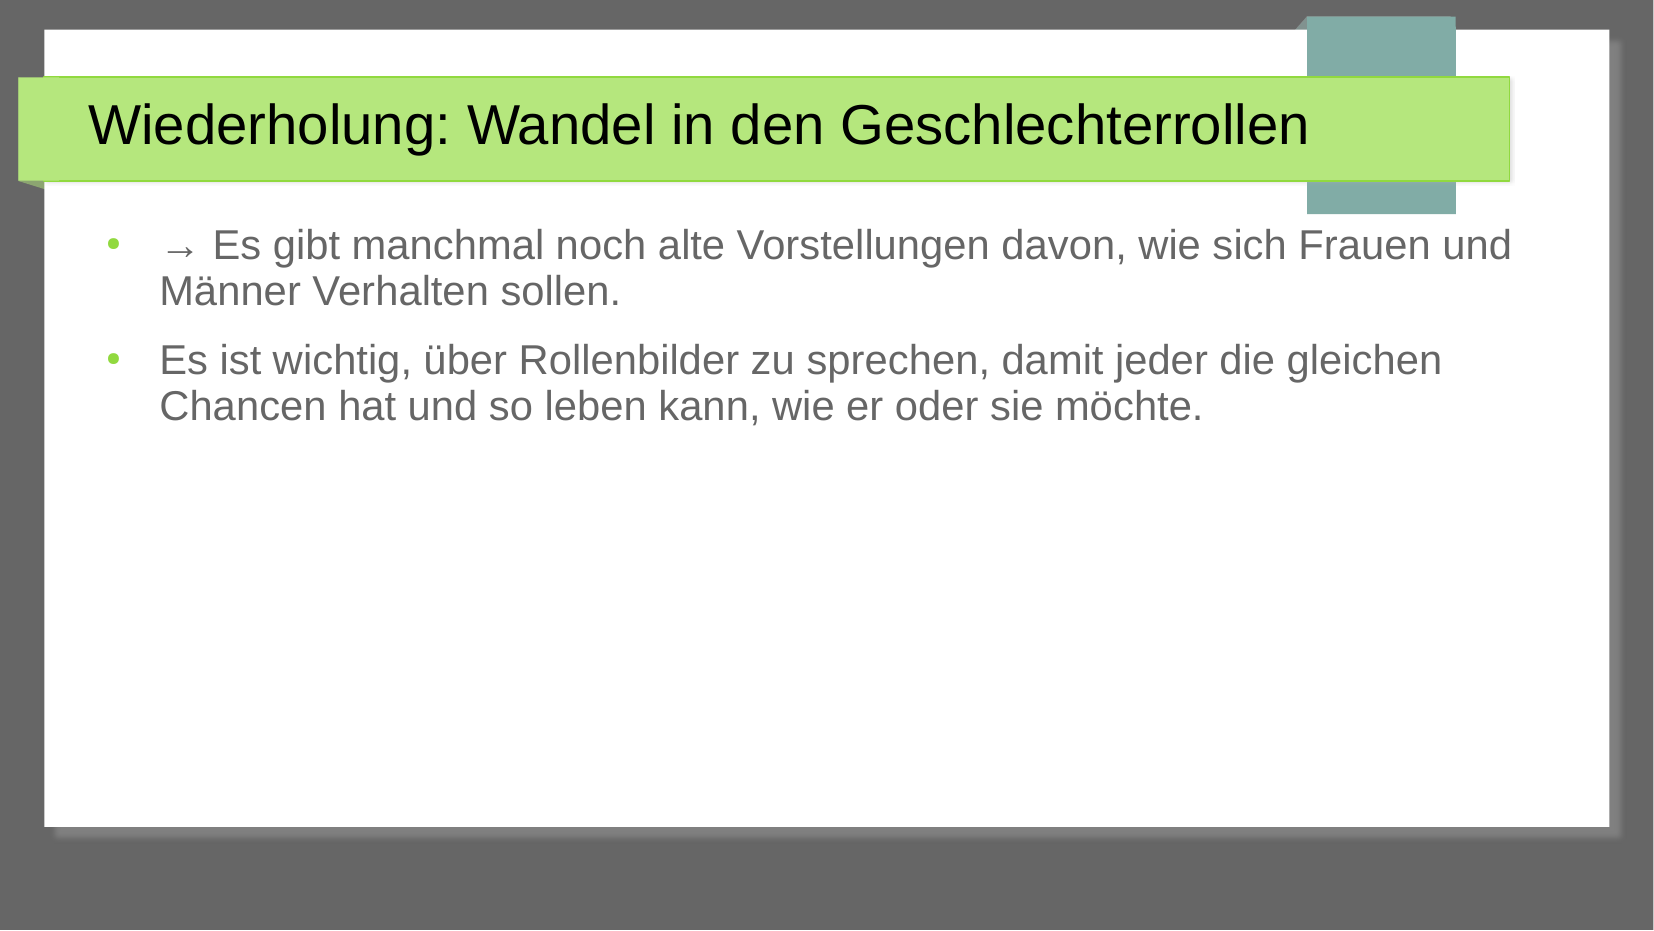

# Wiederholung: Wandel in den Geschlechterrollen
→ Es gibt manchmal noch alte Vorstellungen davon, wie sich Frauen und Männer Verhalten sollen.
Es ist wichtig, über Rollenbilder zu sprechen, damit jeder die gleichen Chancen hat und so leben kann, wie er oder sie möchte.